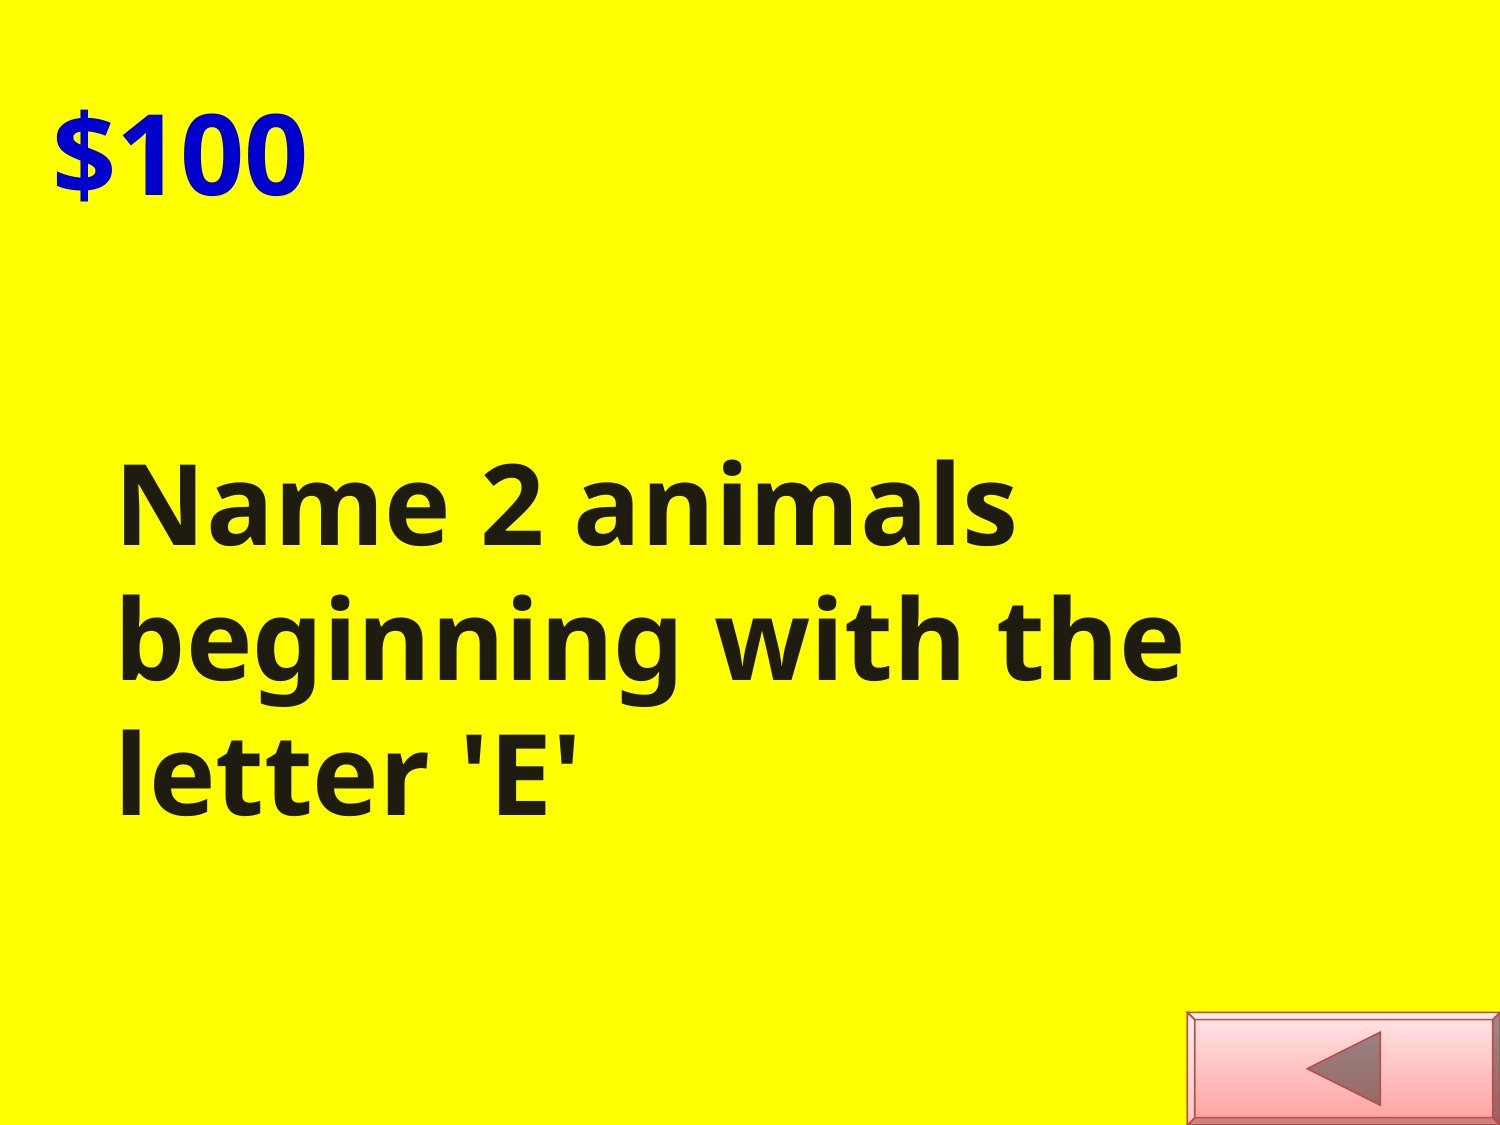

$100
Name 2 animals beginning with the letter 'E'